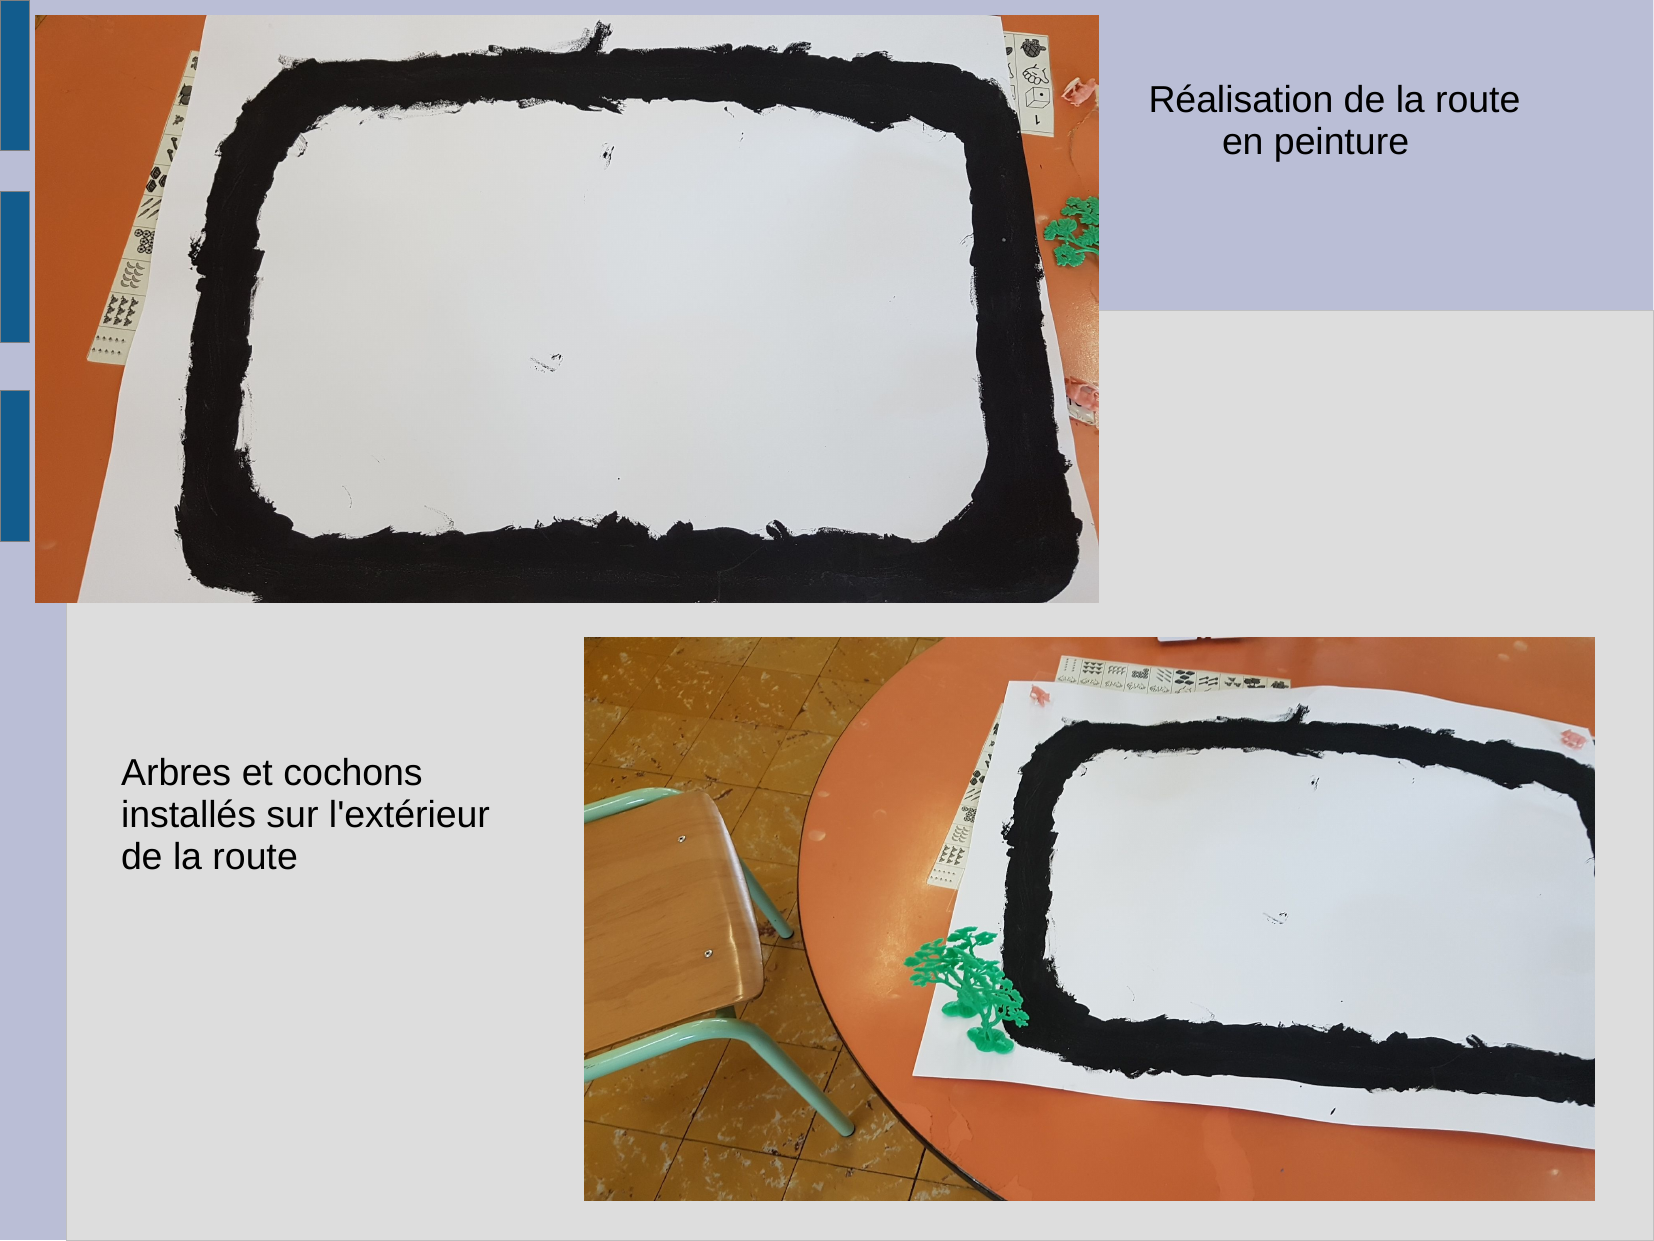

Réalisation de la route
 en peinture
Arbres et cochons
installés sur l'extérieur
de la route